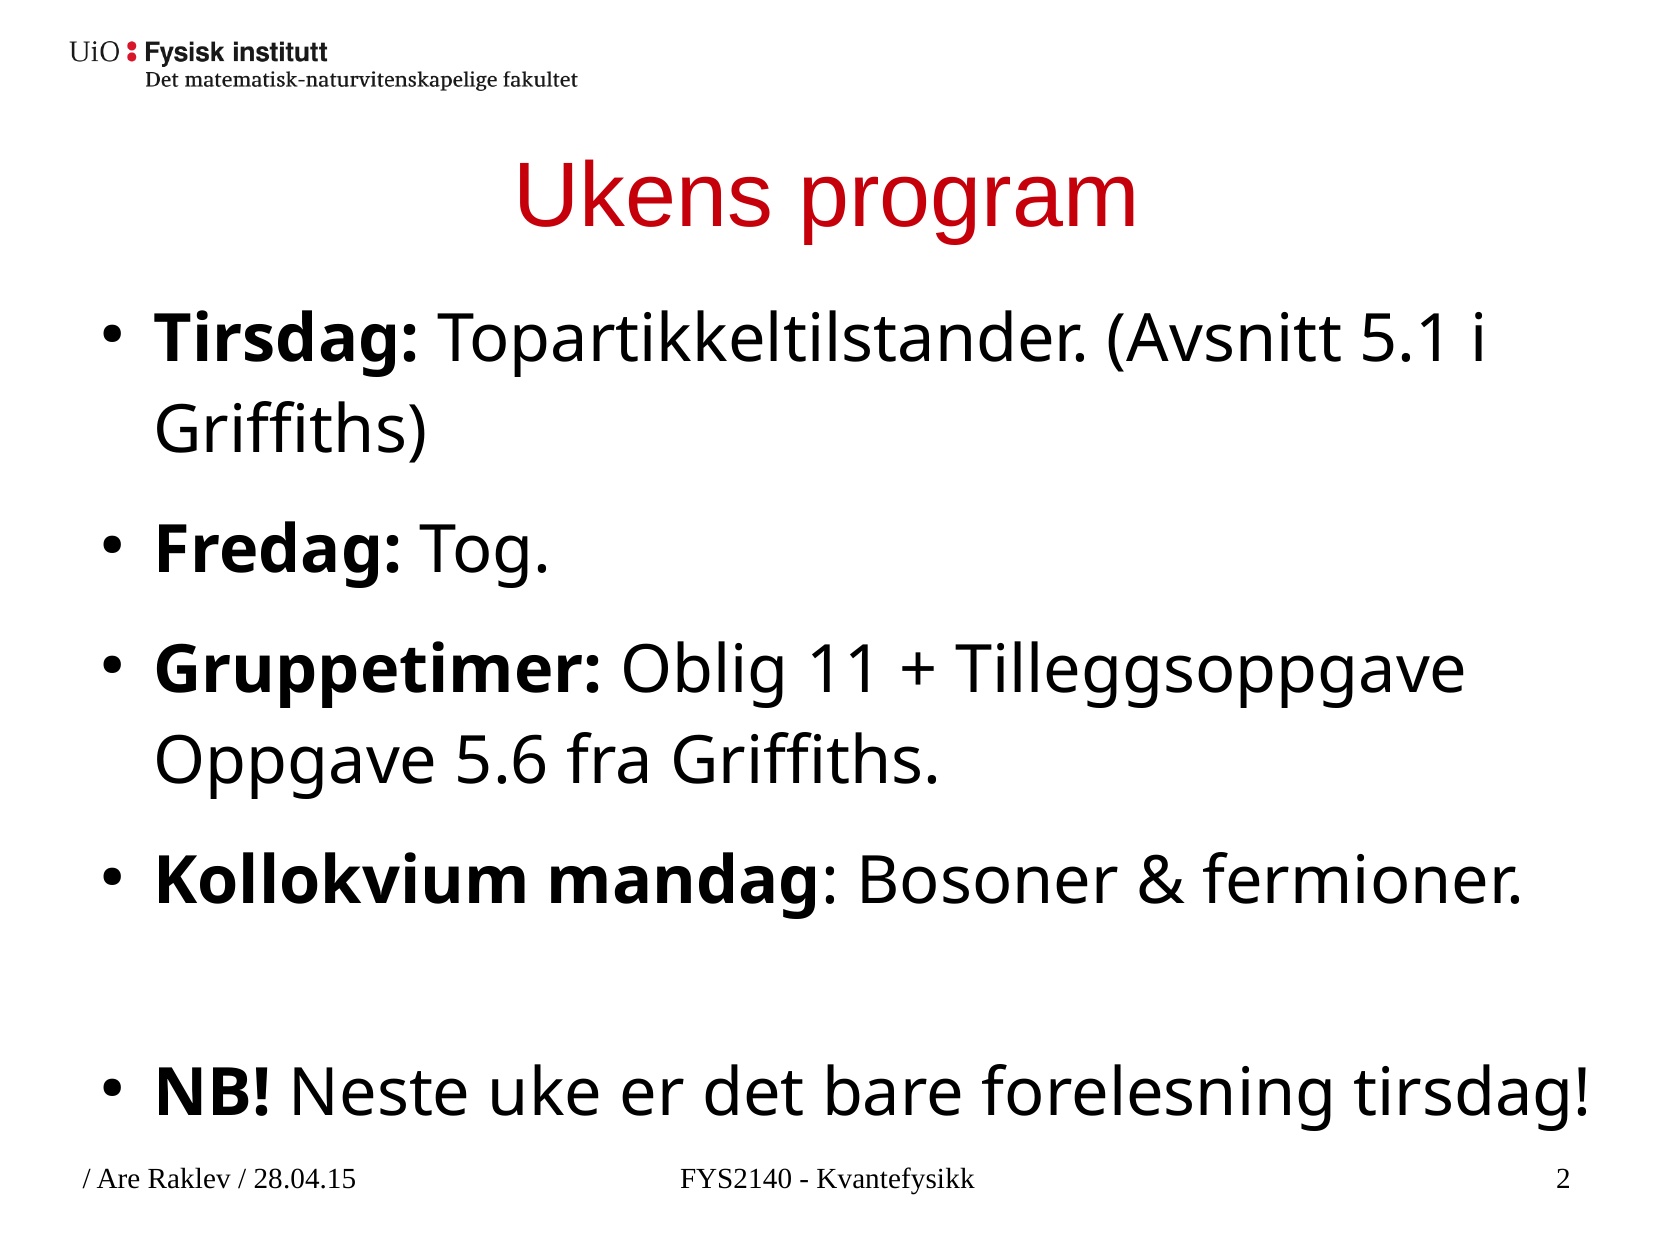

# Ukens program
Tirsdag: Topartikkeltilstander. (Avsnitt 5.1 i Griffiths)
Fredag: Tog.
Gruppetimer: Oblig 11 + Tilleggsoppgave Oppgave 5.6 fra Griffiths.
Kollokvium mandag: Bosoner & fermioner.
NB! Neste uke er det bare forelesning tirsdag!
/ Are Raklev / 28.04.15
FYS2140 - Kvantefysikk
2